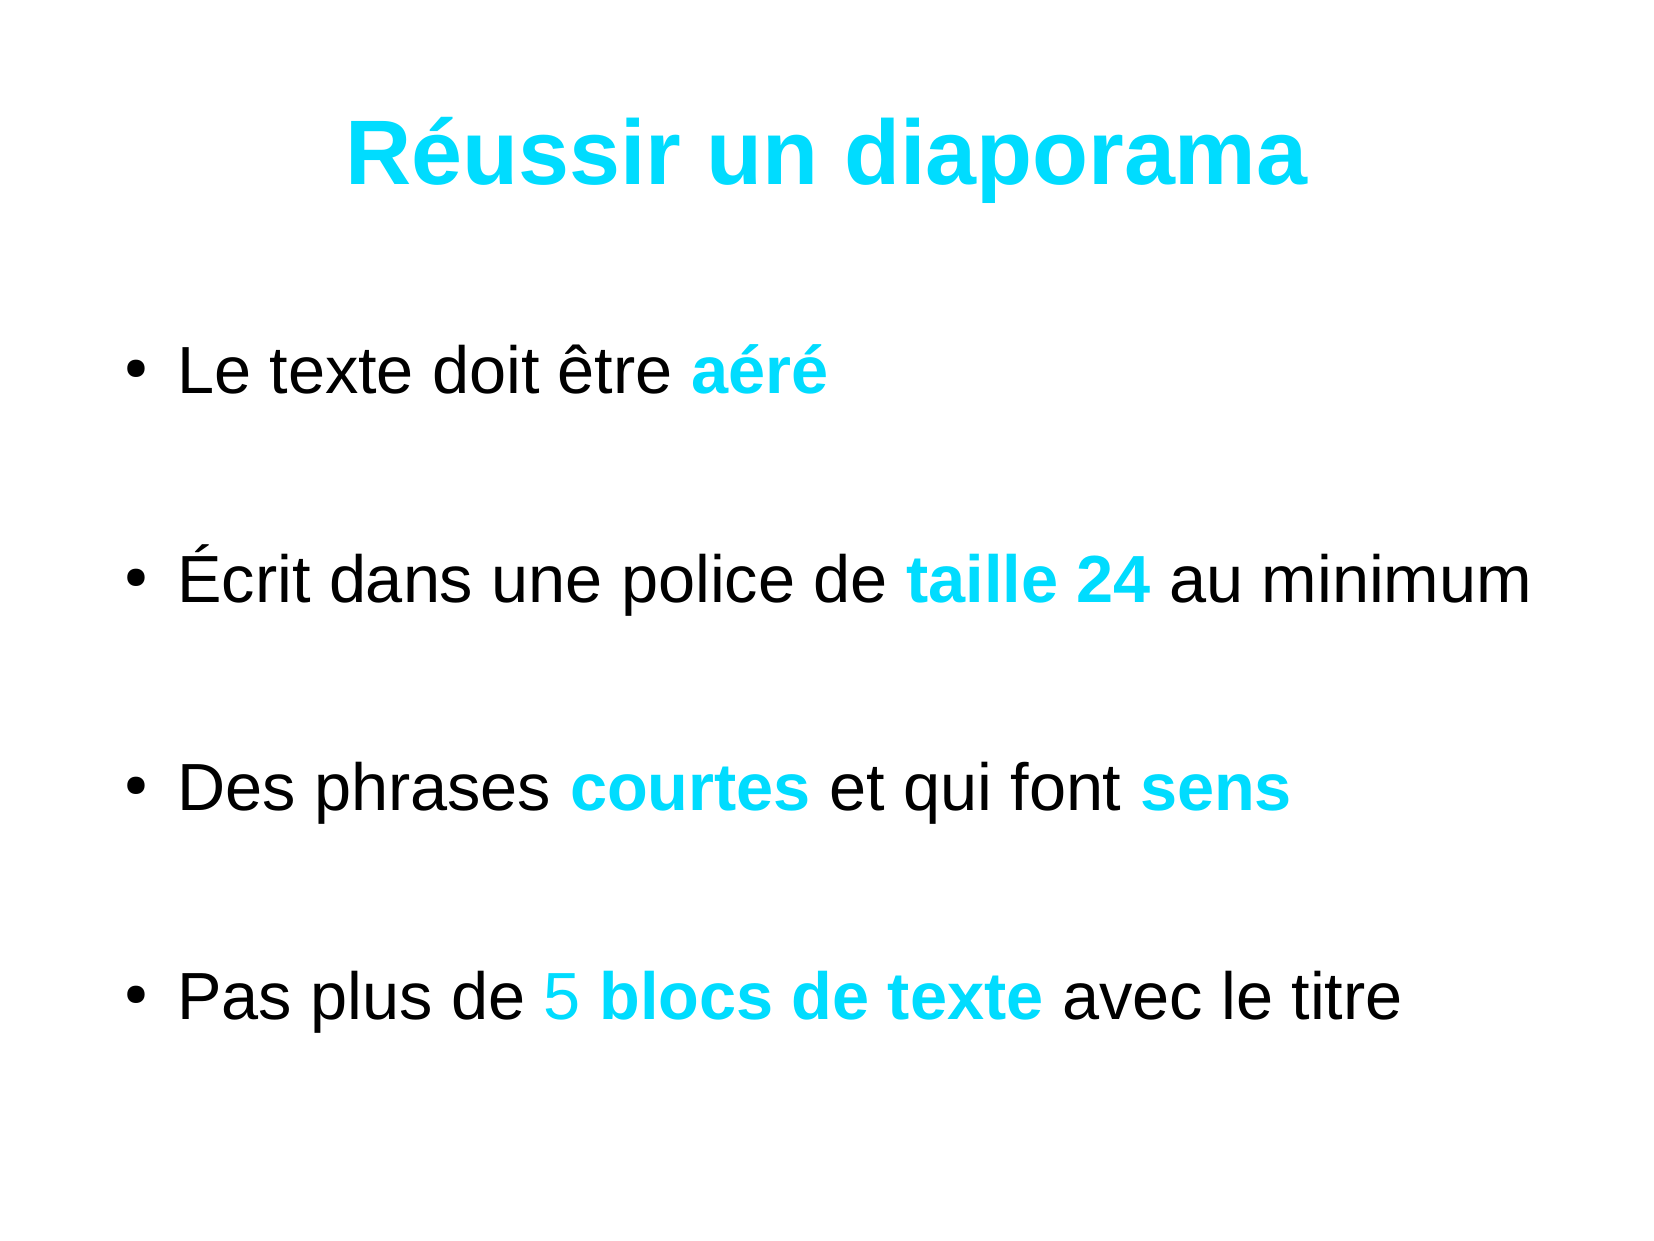

# Réussir un diaporama
Le texte doit être aéré
Écrit dans une police de taille 24 au minimum
Des phrases courtes et qui font sens
Pas plus de 5 blocs de texte avec le titre